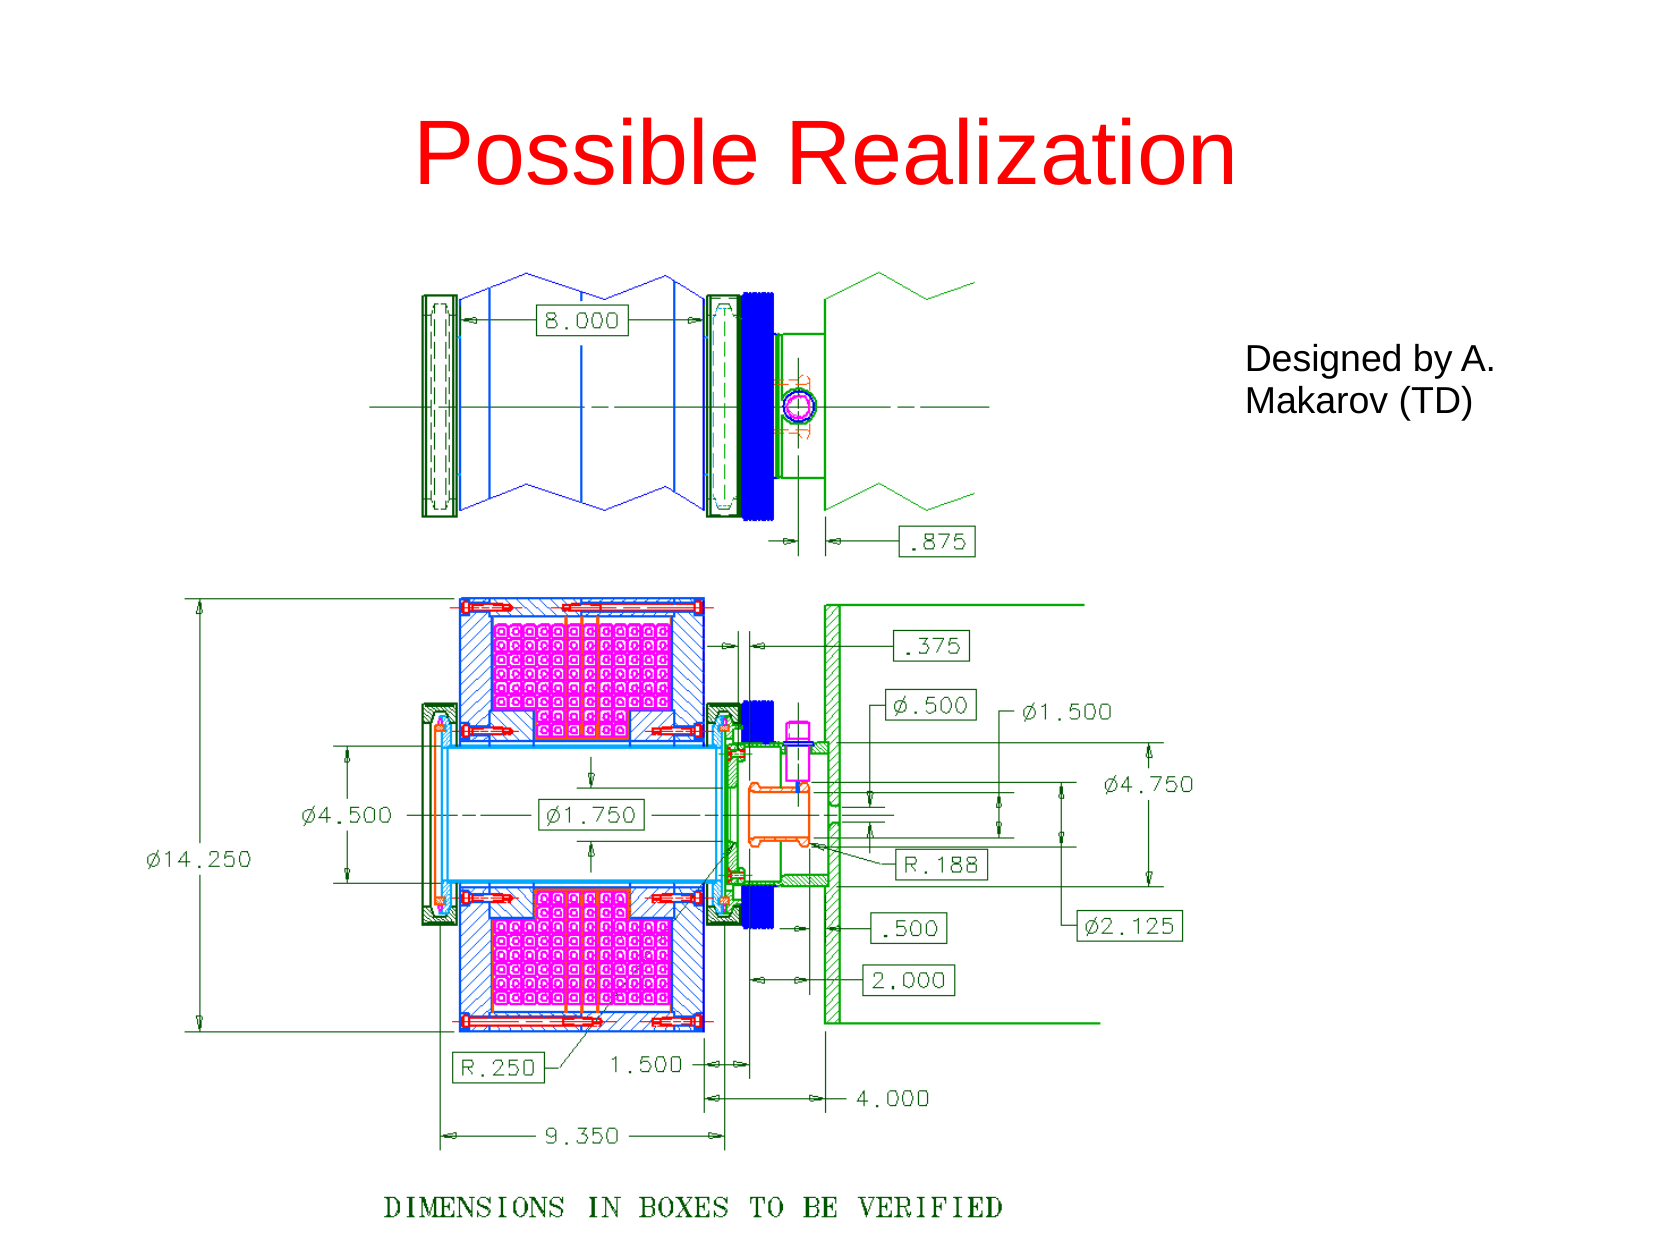

# Possible Realization
Designed by A. Makarov (TD)